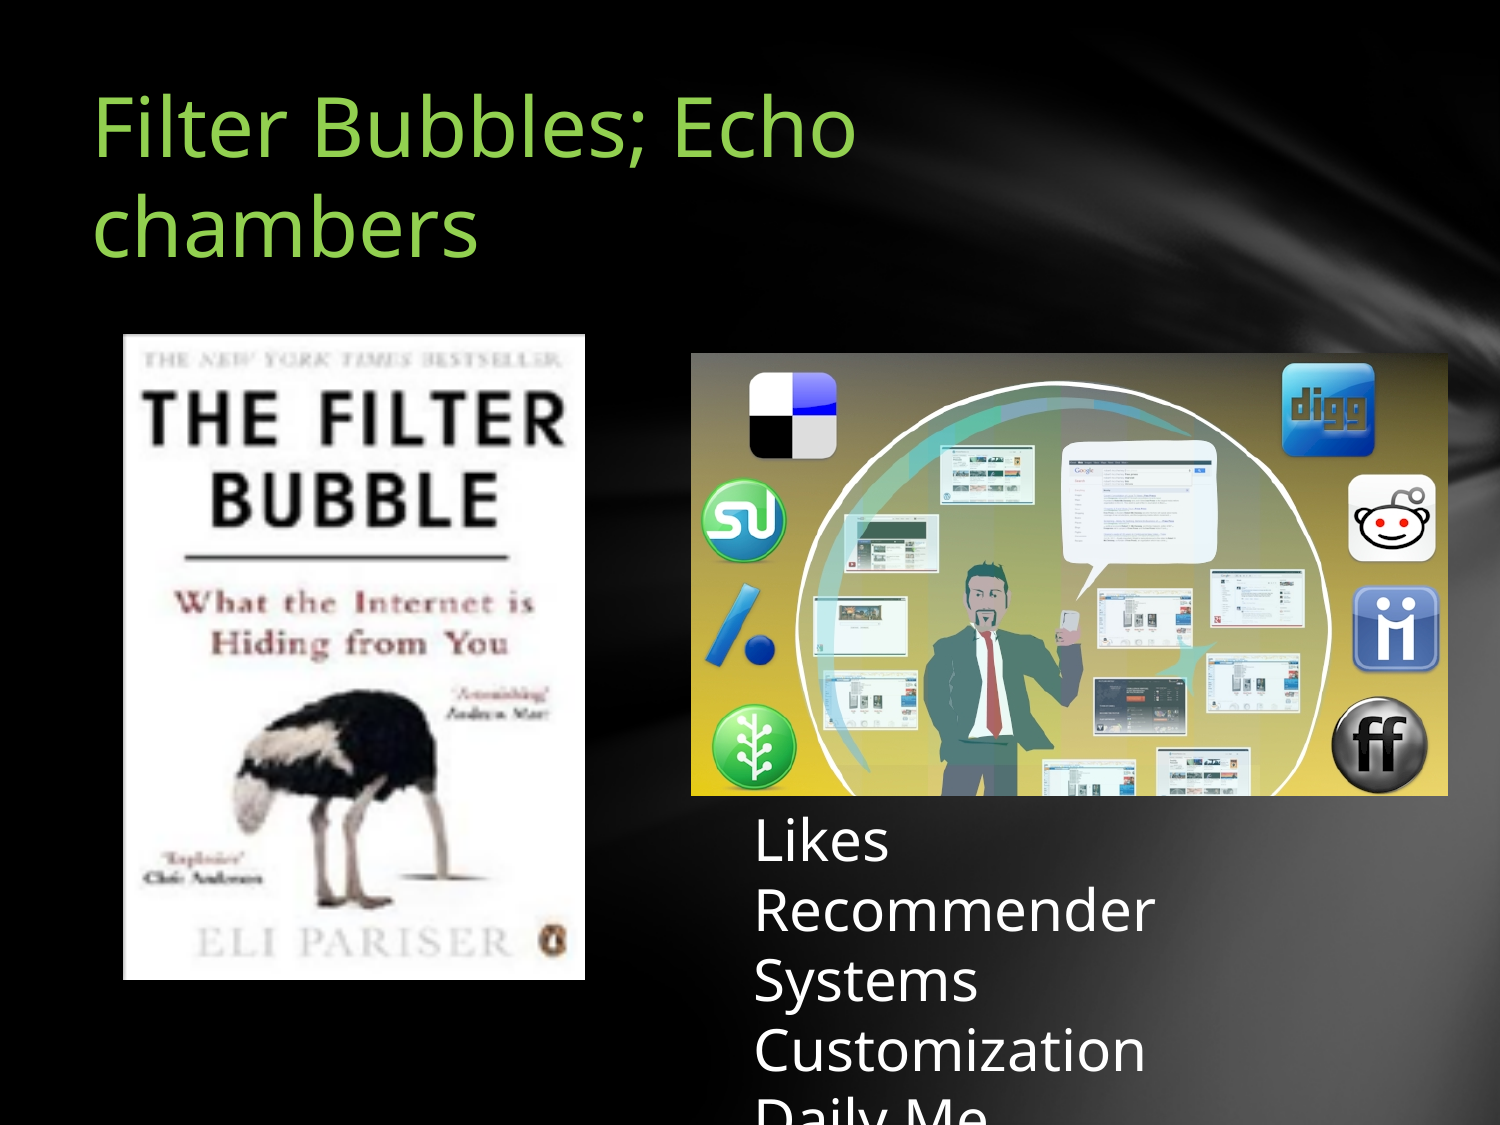

# Filter Bubbles; Echo chambers
Likes
Recommender Systems
Customization
Daily Me